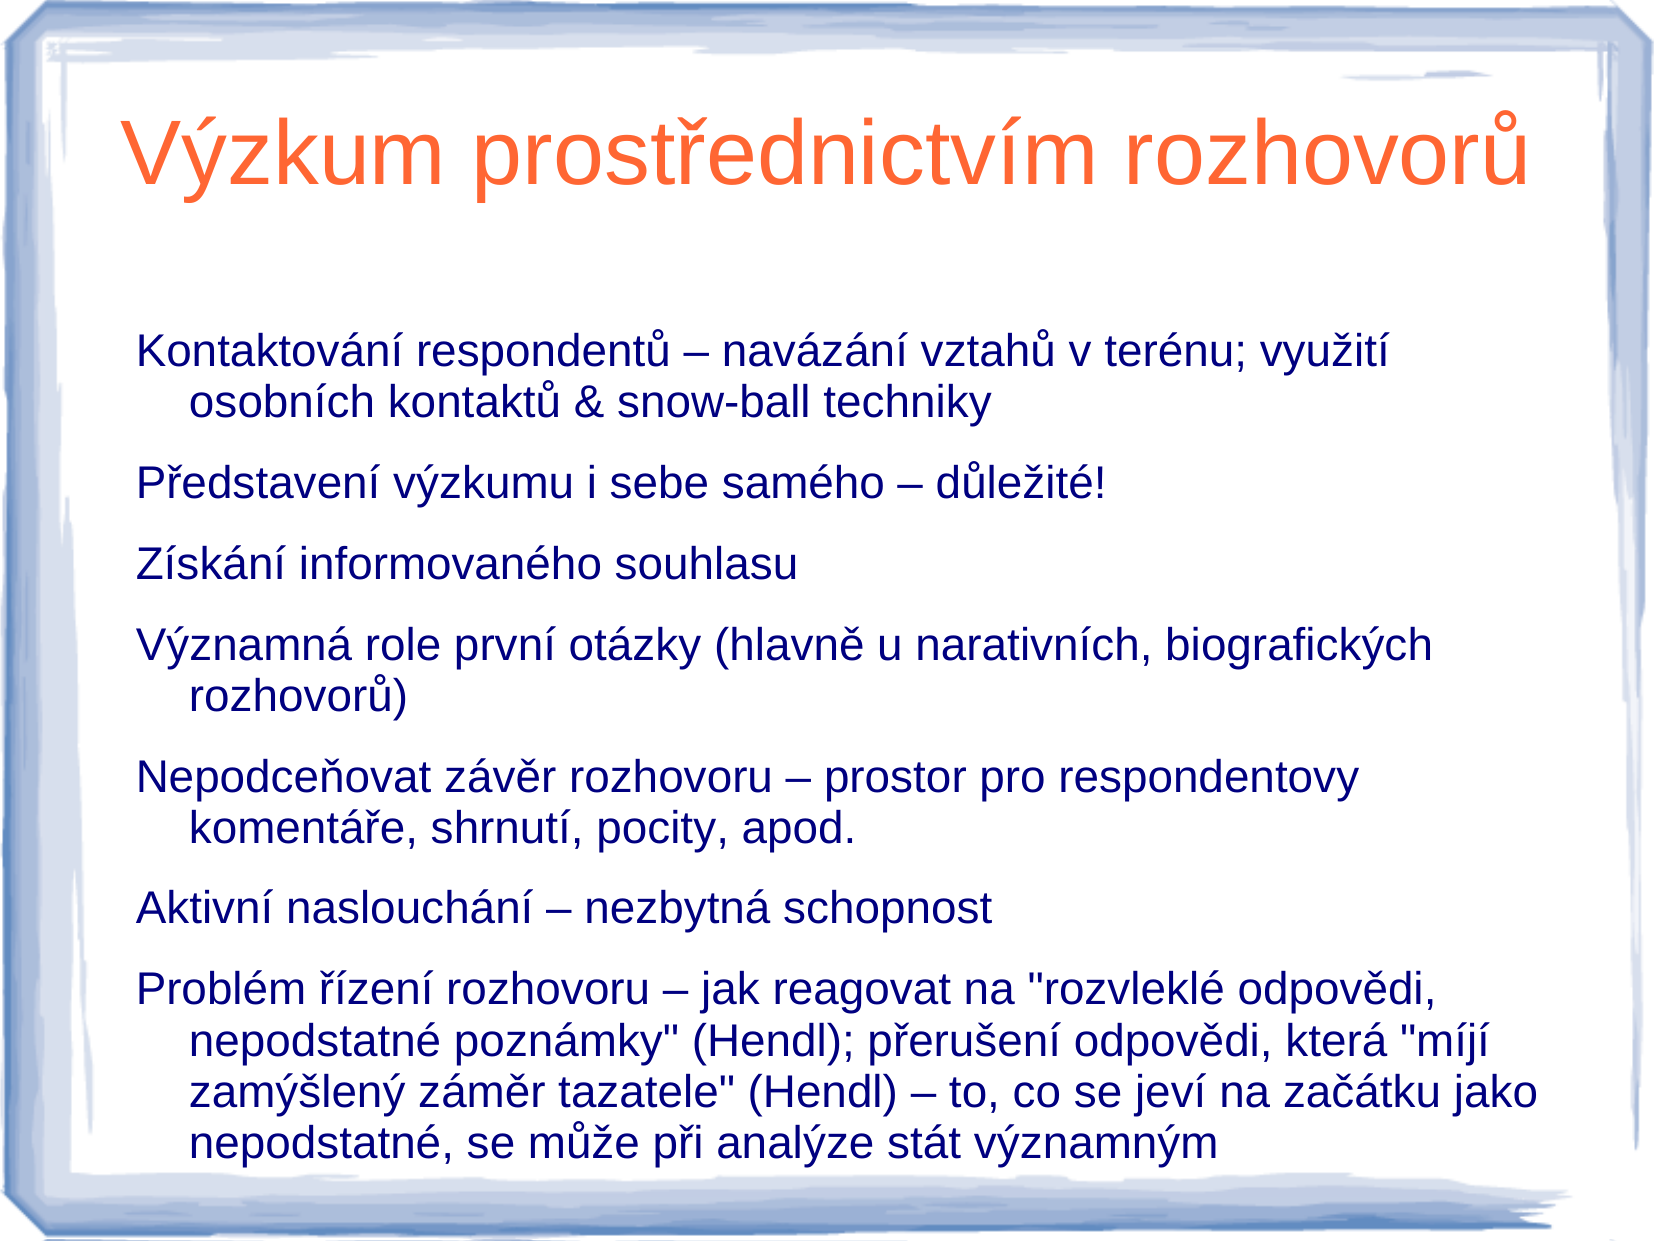

# Výzkum prostřednictvím rozhovorů
Kontaktování respondentů – navázání vztahů v terénu; využití osobních kontaktů & snow-ball techniky
Představení výzkumu i sebe samého – důležité!
Získání informovaného souhlasu
Významná role první otázky (hlavně u narativních, biografických rozhovorů)
Nepodceňovat závěr rozhovoru – prostor pro respondentovy komentáře, shrnutí, pocity, apod.
Aktivní naslouchání – nezbytná schopnost
Problém řízení rozhovoru – jak reagovat na "rozvleklé odpovědi, nepodstatné poznámky" (Hendl); přerušení odpovědi, která "míjí zamýšlený záměr tazatele" (Hendl) – to, co se jeví na začátku jako nepodstatné, se může při analýze stát významným